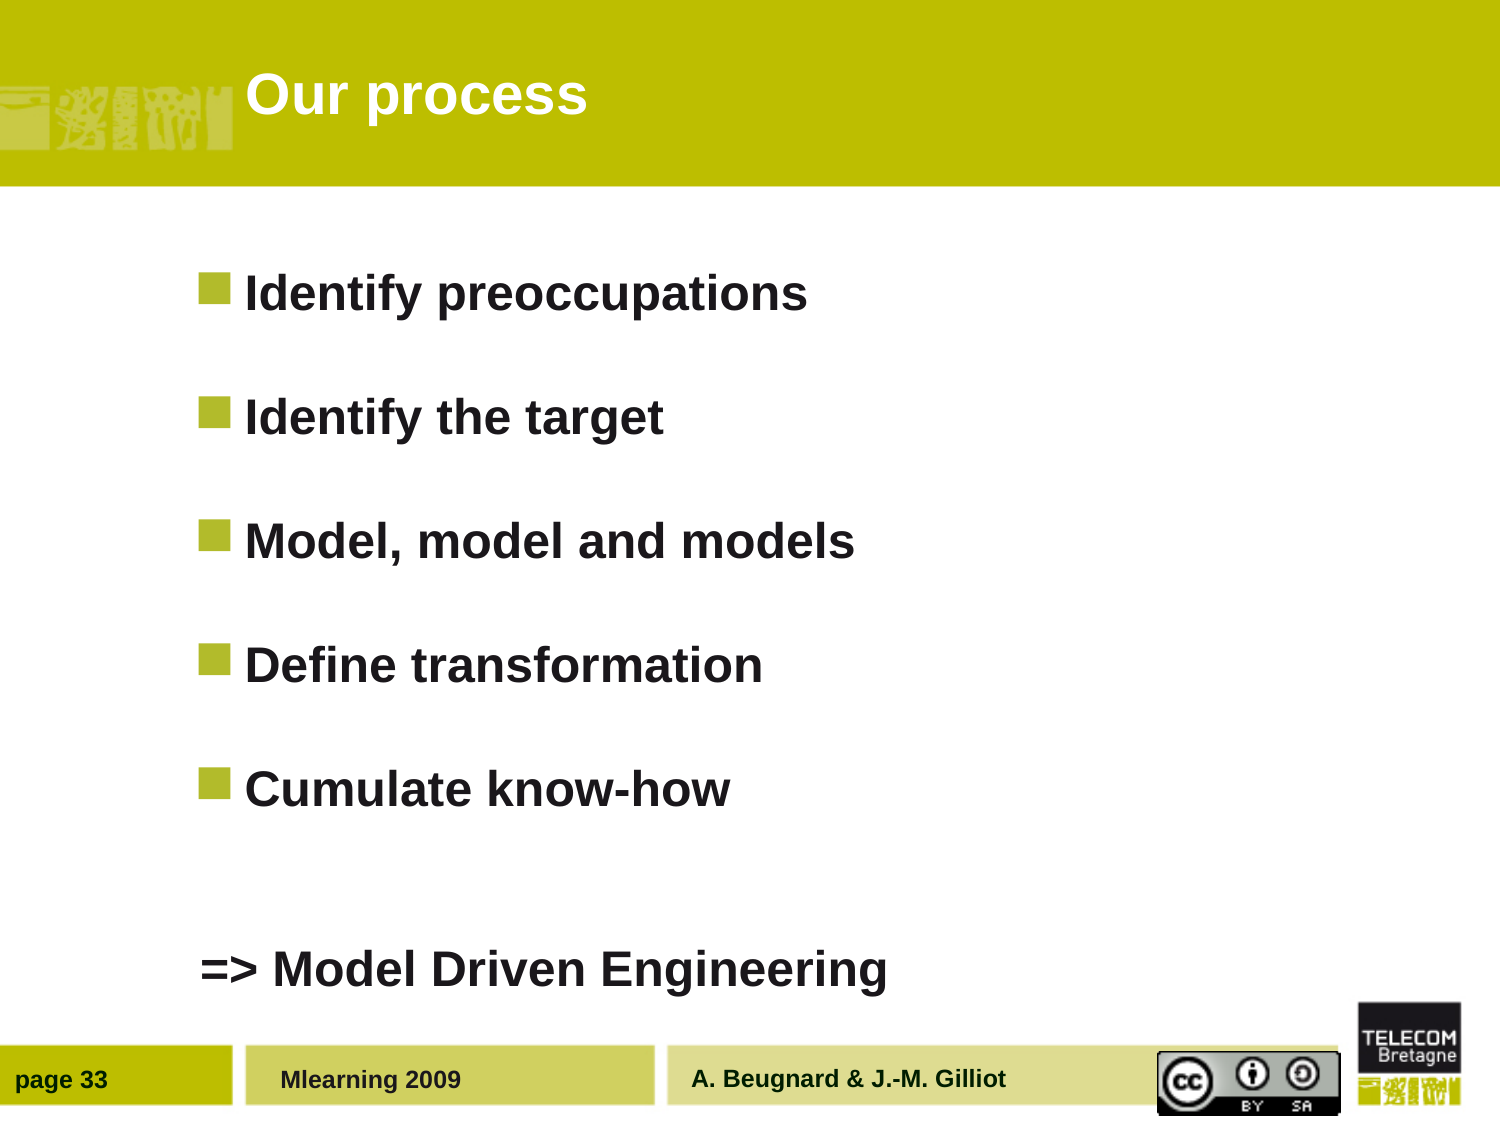

# Our process
Identify preoccupations
Identify the target
Model, model and models
Deﬁne transformation
Cumulate know-how
=> Model Driven Engineering
33